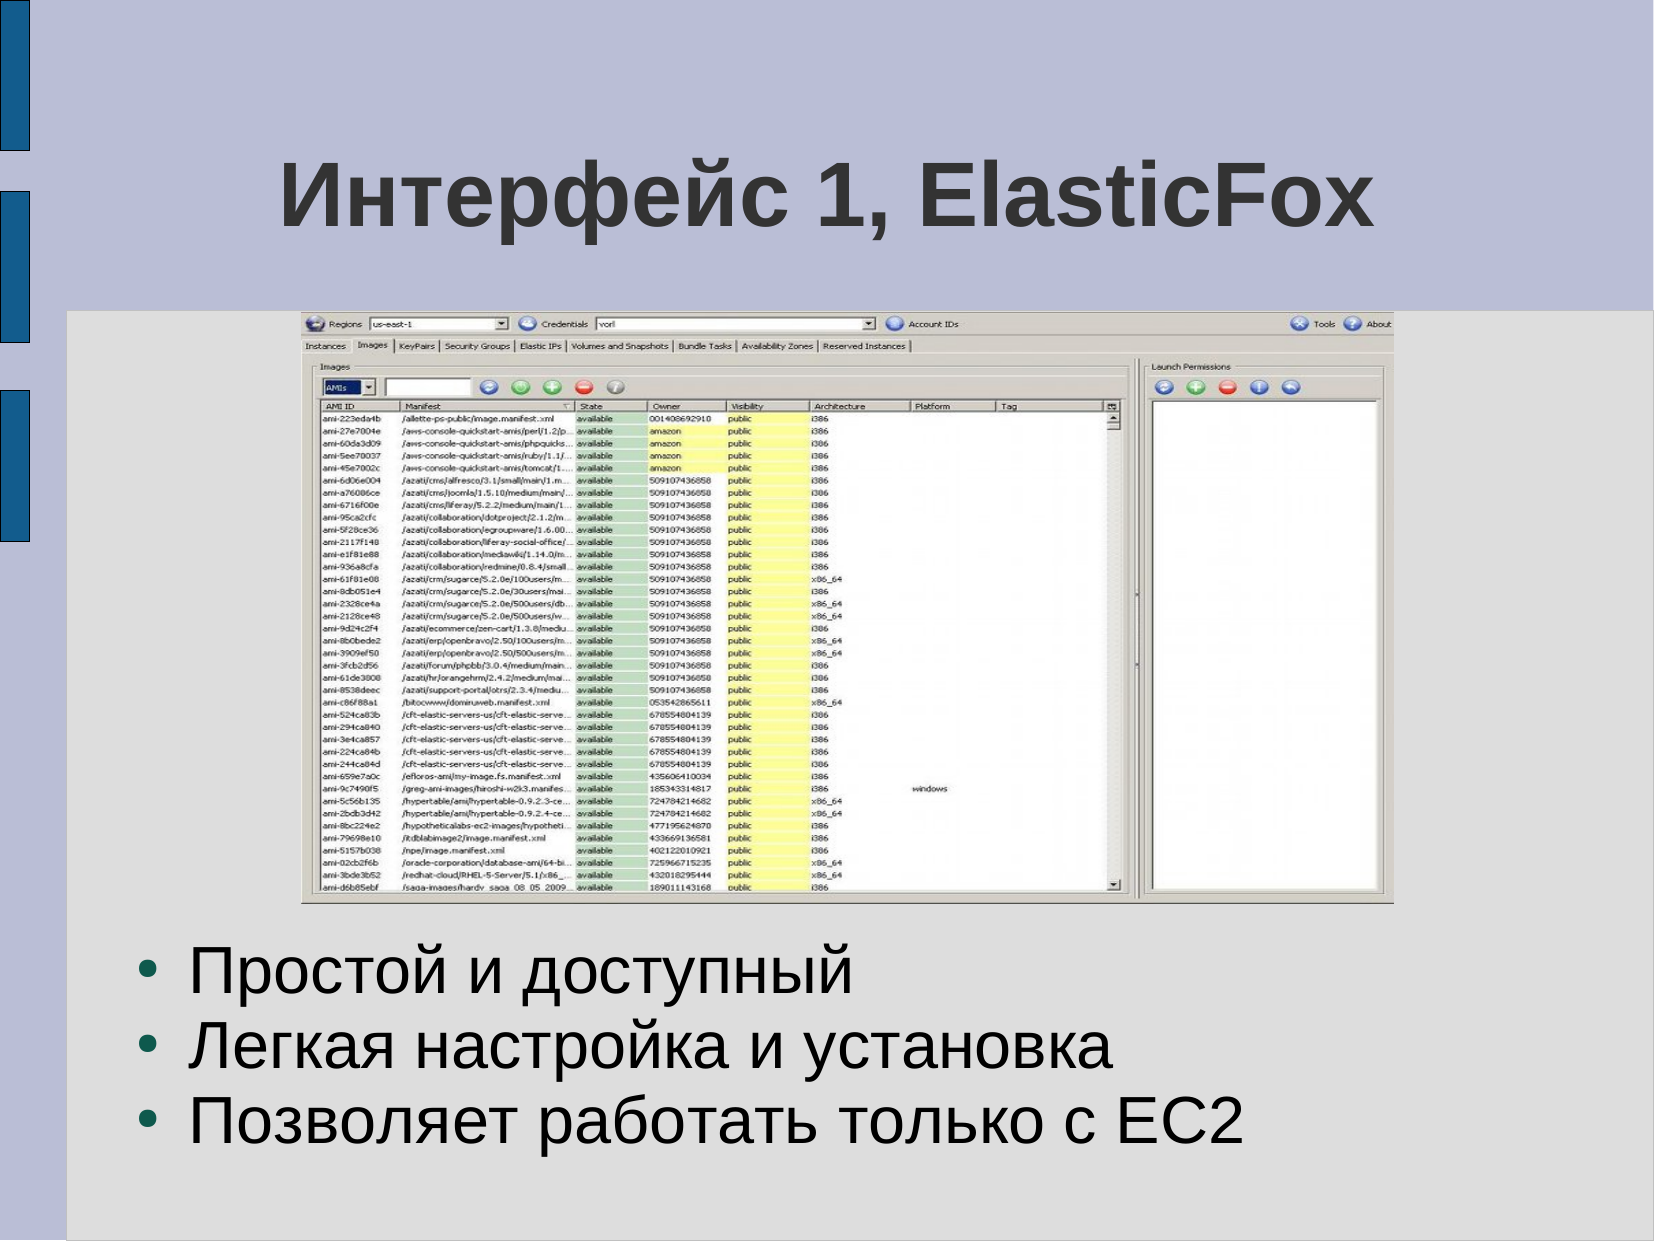

# Интерфейс 1, ElasticFox
Простой и доступный
Легкая настройка и установка
Позволяет работать только с EC2